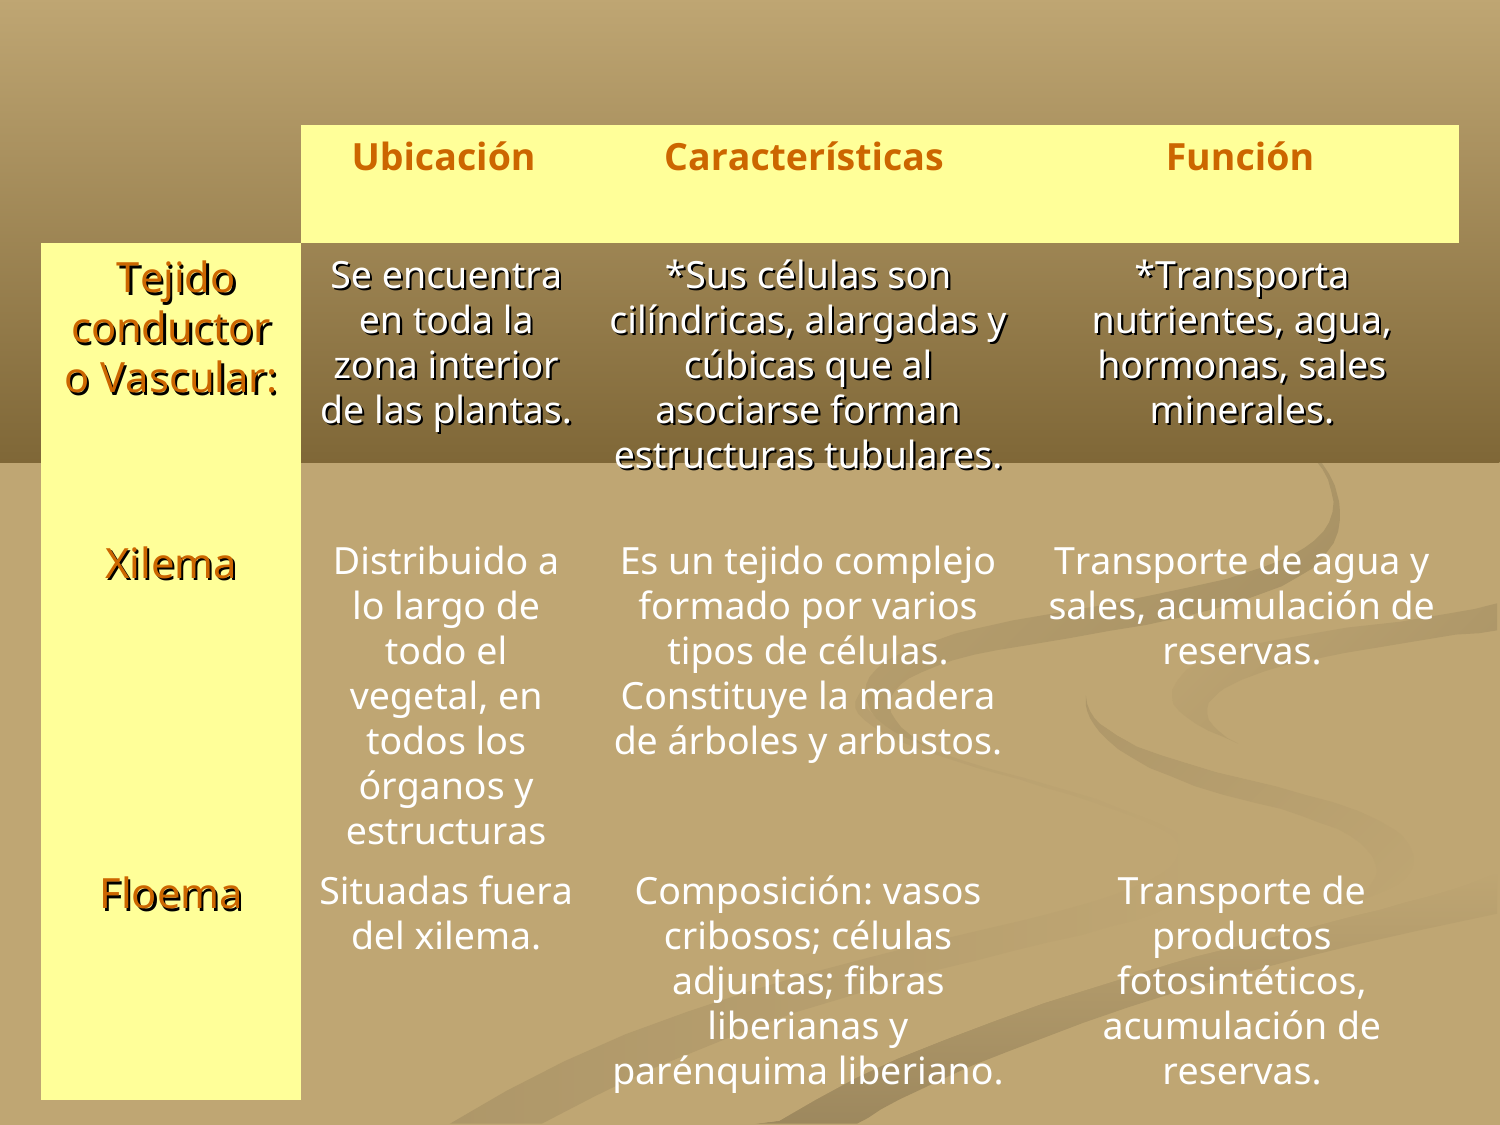

| | Ubicación | Características | Función |
| --- | --- | --- | --- |
| Tejido conductor o Vascular: | Se encuentra en toda la zona interior de las plantas. | \*Sus células son cilíndricas, alargadas y cúbicas que al asociarse forman estructuras tubulares. | \*Transporta nutrientes, agua, hormonas, sales minerales. |
| --- | --- | --- | --- |
| Xilema | Distribuido a lo largo de todo el vegetal, en todos los órganos y estructuras | Es un tejido complejo formado por varios tipos de células. Constituye la madera de árboles y arbustos. | Transporte de agua y sales, acumulación de reservas. |
| Floema | Situadas fuera del xilema. | Composición: vasos cribosos; células adjuntas; fibras liberianas y parénquima liberiano. | Transporte de productos fotosintéticos, acumulación de reservas. |